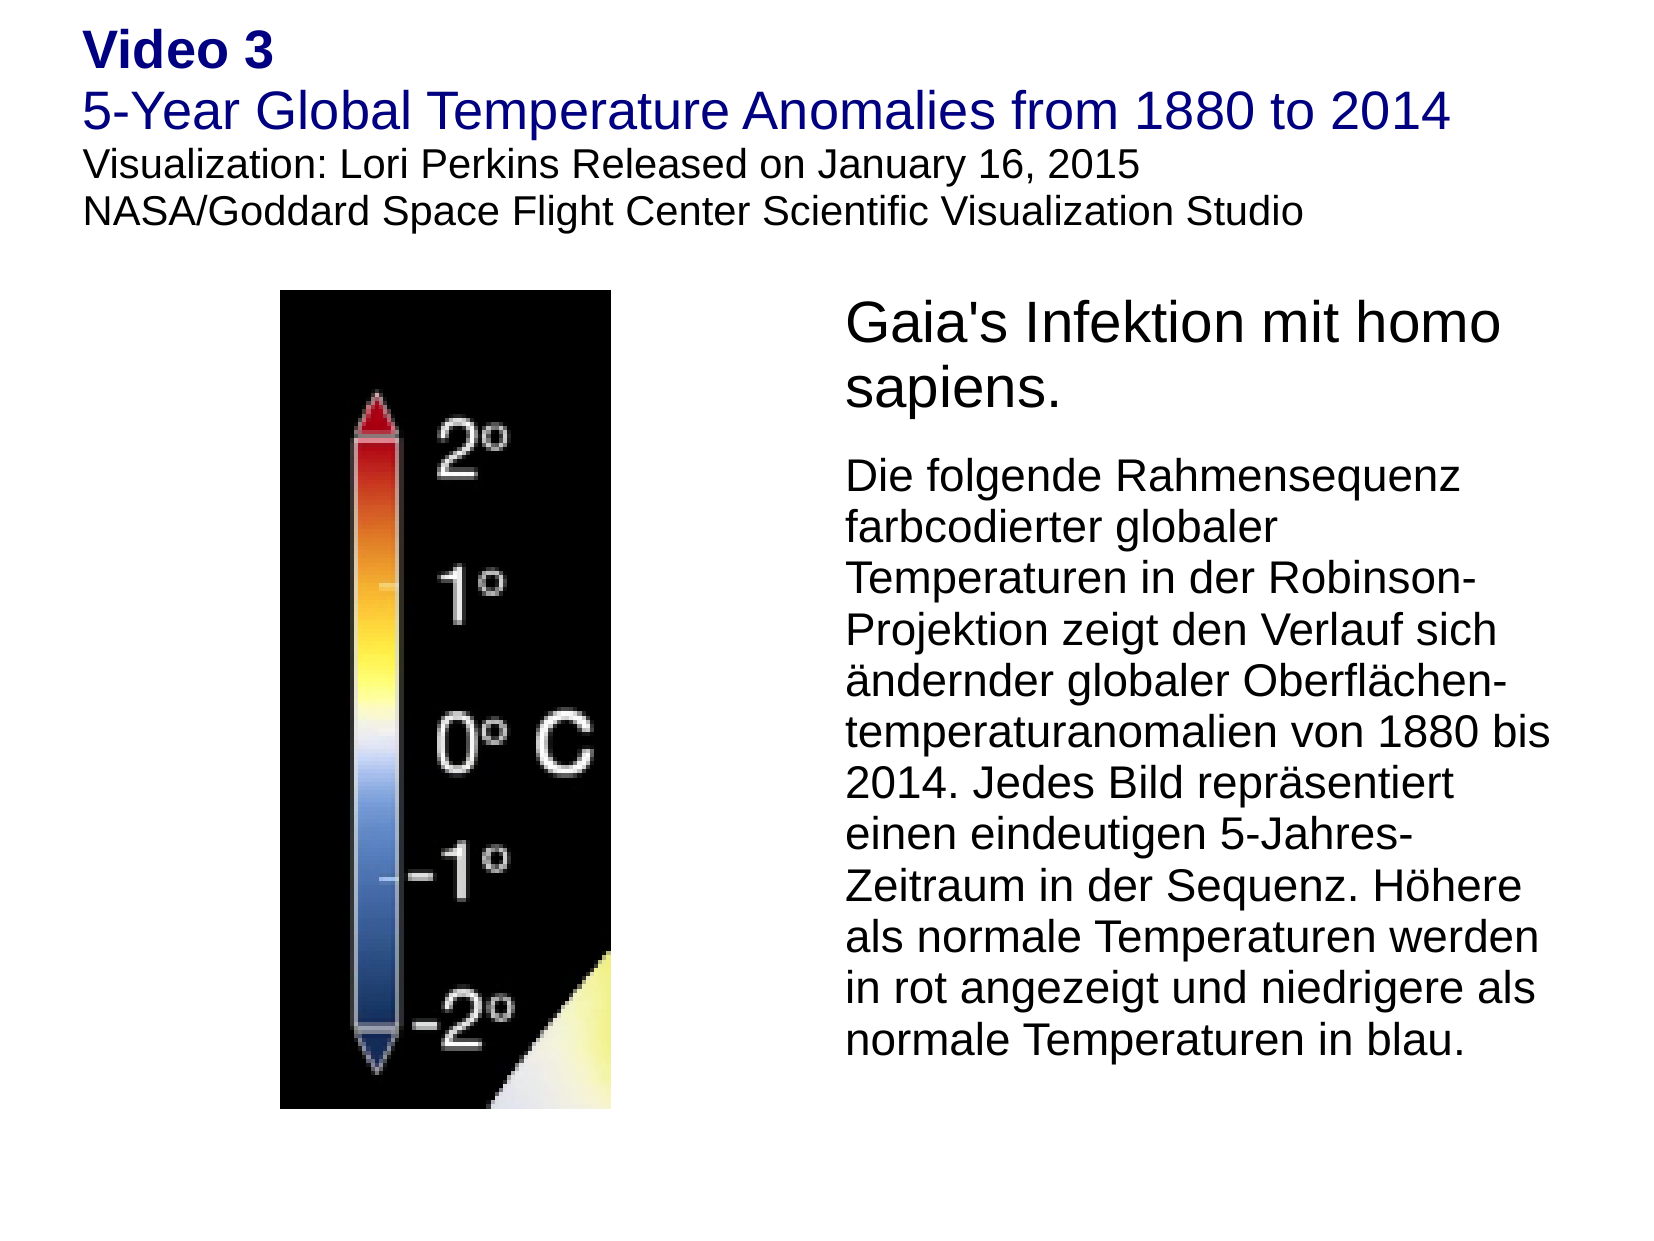

# Video 35-Year Global Temperature Anomalies from 1880 to 2014 Visualization: Lori Perkins Released on January 16, 2015 NASA/Goddard Space Flight Center Scientific Visualization Studio
Gaia's Infektion mit homo sapiens.
Die folgende Rahmensequenz farbcodierter globaler Temperaturen in der Robinson-Projektion zeigt den Verlauf sich ändernder globaler Oberflächen-temperaturanomalien von 1880 bis 2014. Jedes Bild repräsentiert einen eindeutigen 5-Jahres-Zeitraum in der Sequenz. Höhere als normale Temperaturen werden in rot angezeigt und niedrigere als normale Temperaturen in blau.